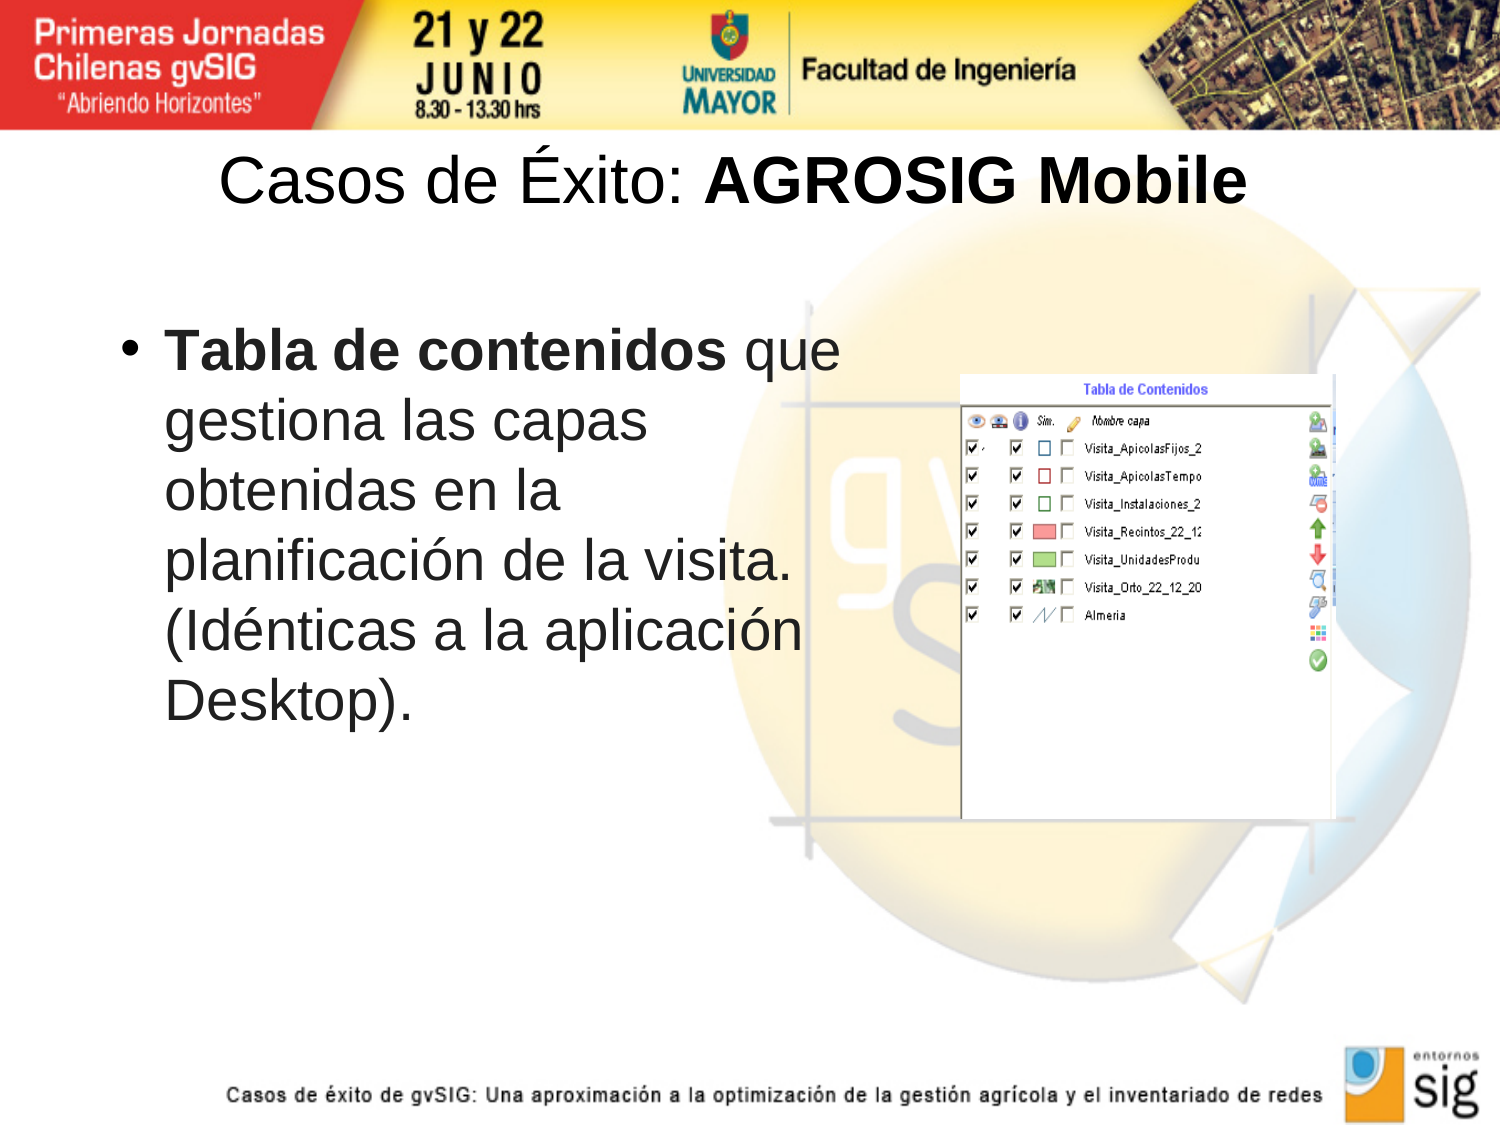

# Casos de Éxito: AGROSIG Mobile
Tabla de contenidos que gestiona las capas obtenidas en la planificación de la visita. (Idénticas a la aplicación Desktop).